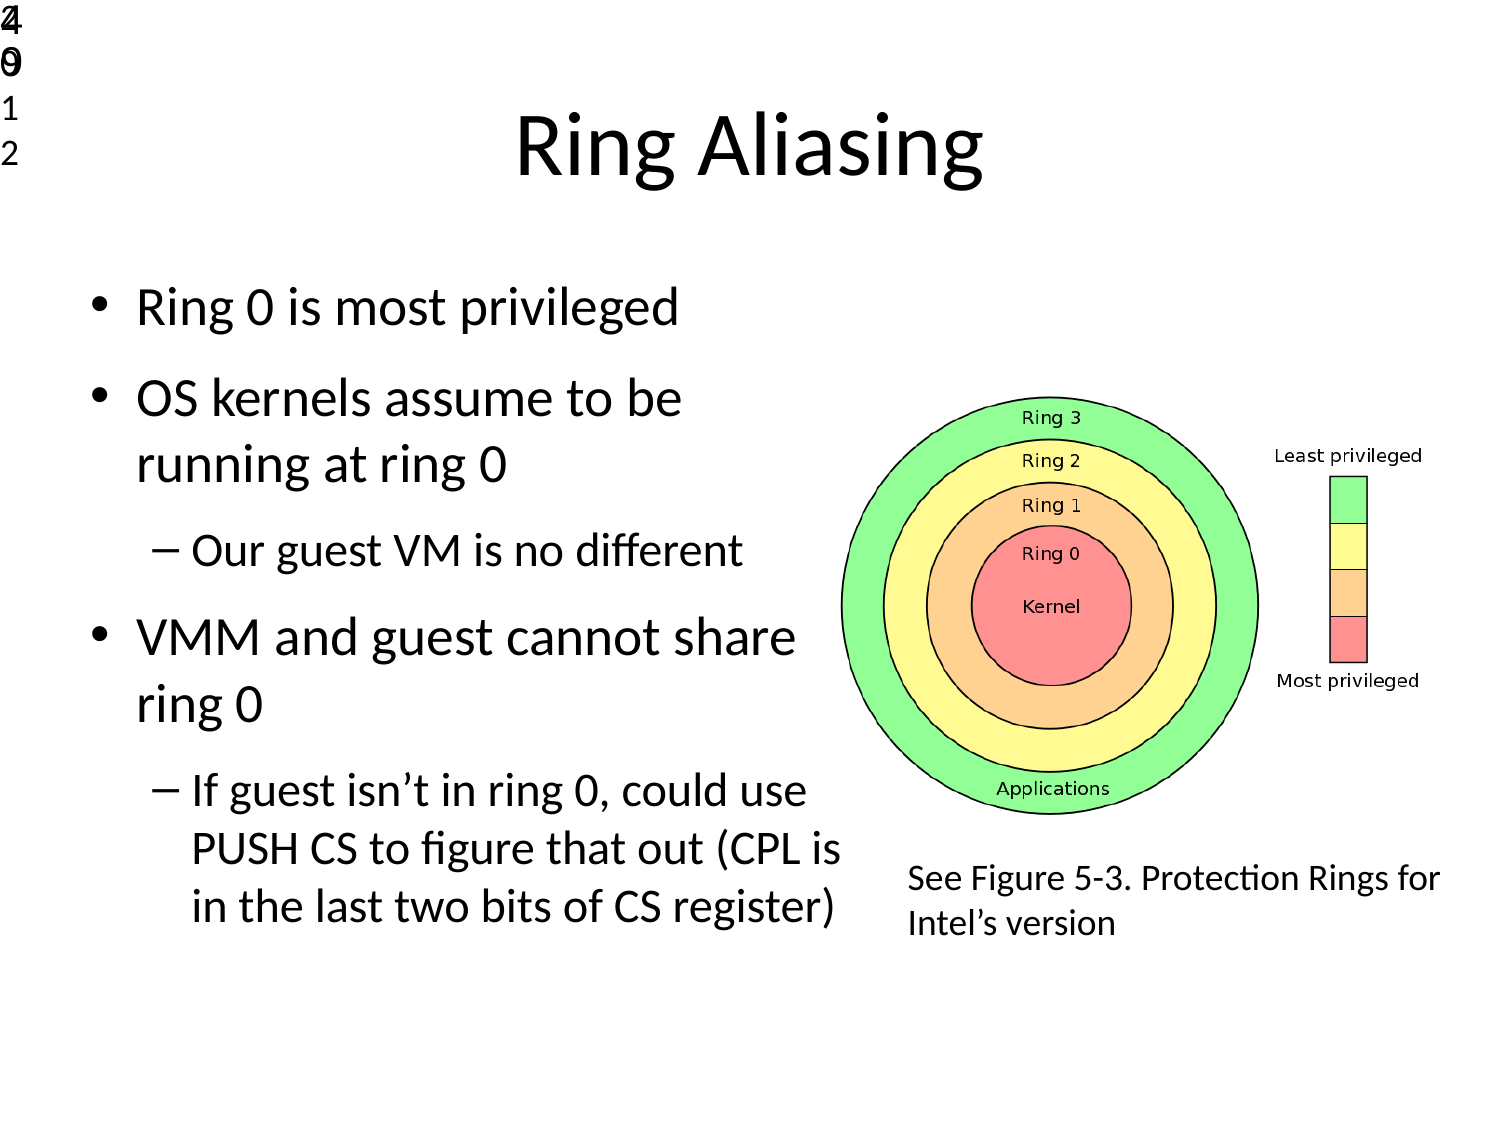

2012
# Ring Aliasing
Ring 0 is most privileged
OS kernels assume to be running at ring 0
Our guest VM is no different
VMM and guest cannot share ring 0
If guest isn’t in ring 0, could use PUSH CS to figure that out (CPL is in the last two bits of CS register)
See Figure 5-3. Protection Rings for Intel’s version